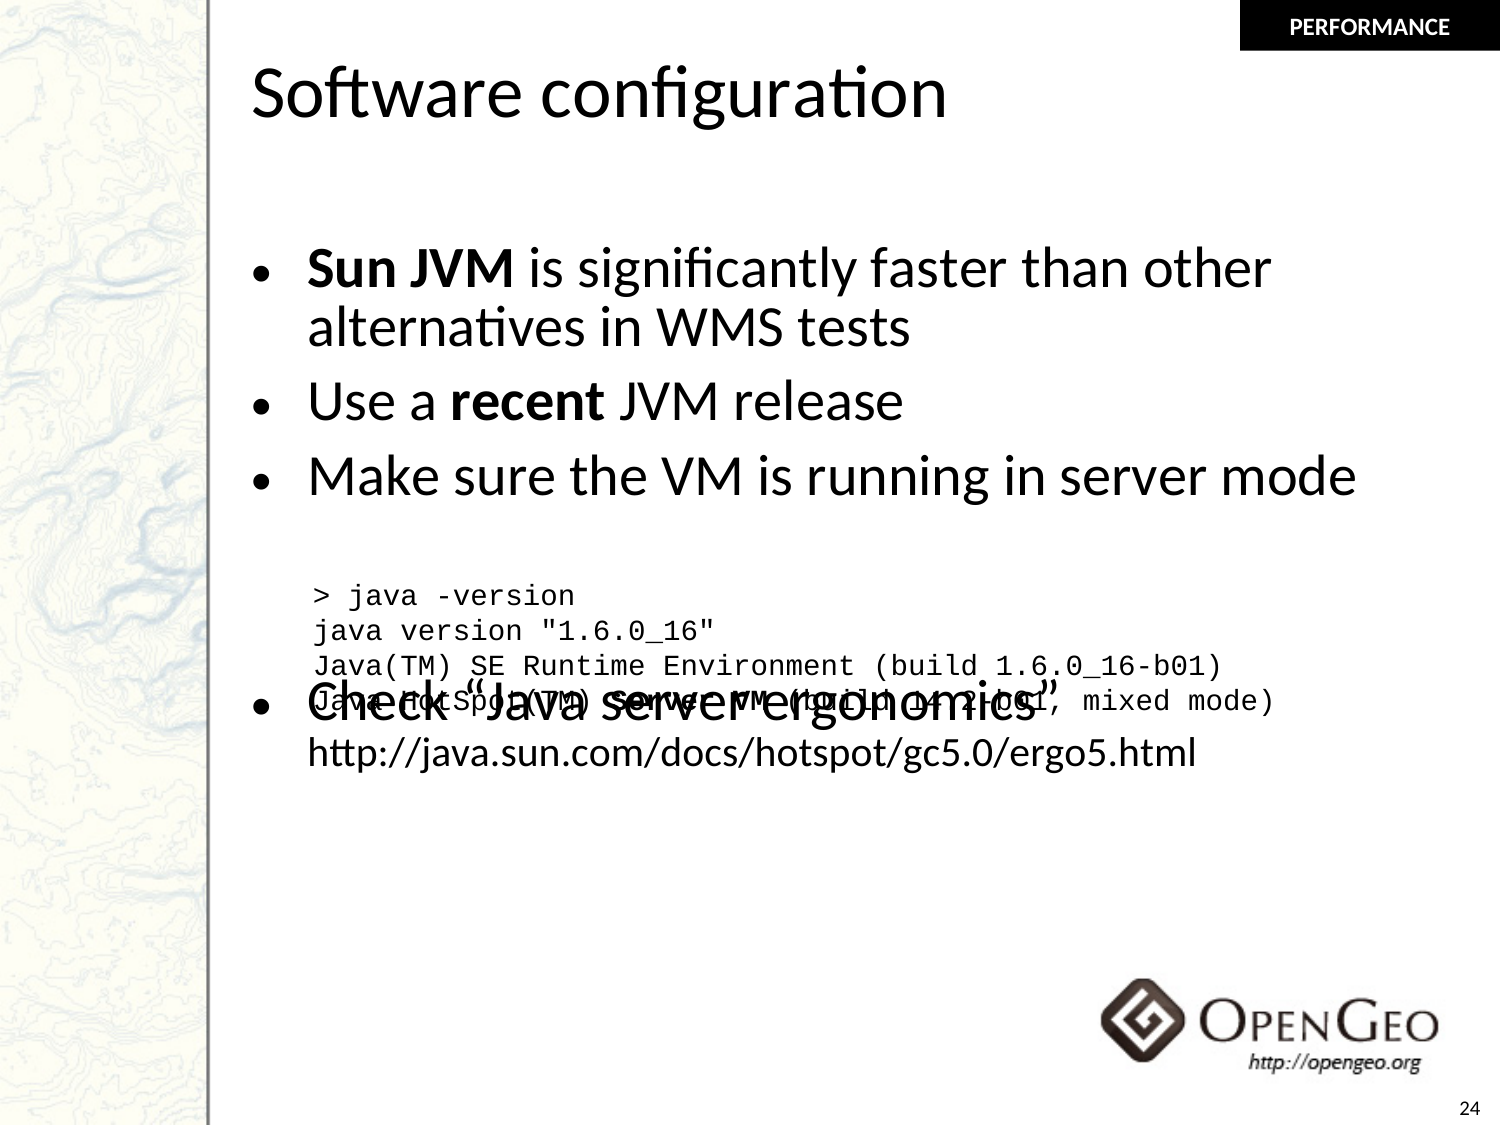

PERFORMANCE
# Software configuration
Sun JVM is significantly faster than other alternatives in WMS tests
Use a recent JVM release
Make sure the VM is running in server mode
Check “Java server ergonomics” http://java.sun.com/docs/hotspot/gc5.0/ergo5.html
> java -version
java version "1.6.0_16"
Java(TM) SE Runtime Environment (build 1.6.0_16-b01)
Java HotSpot(TM) Server VM (build 14.2-b01, mixed mode)